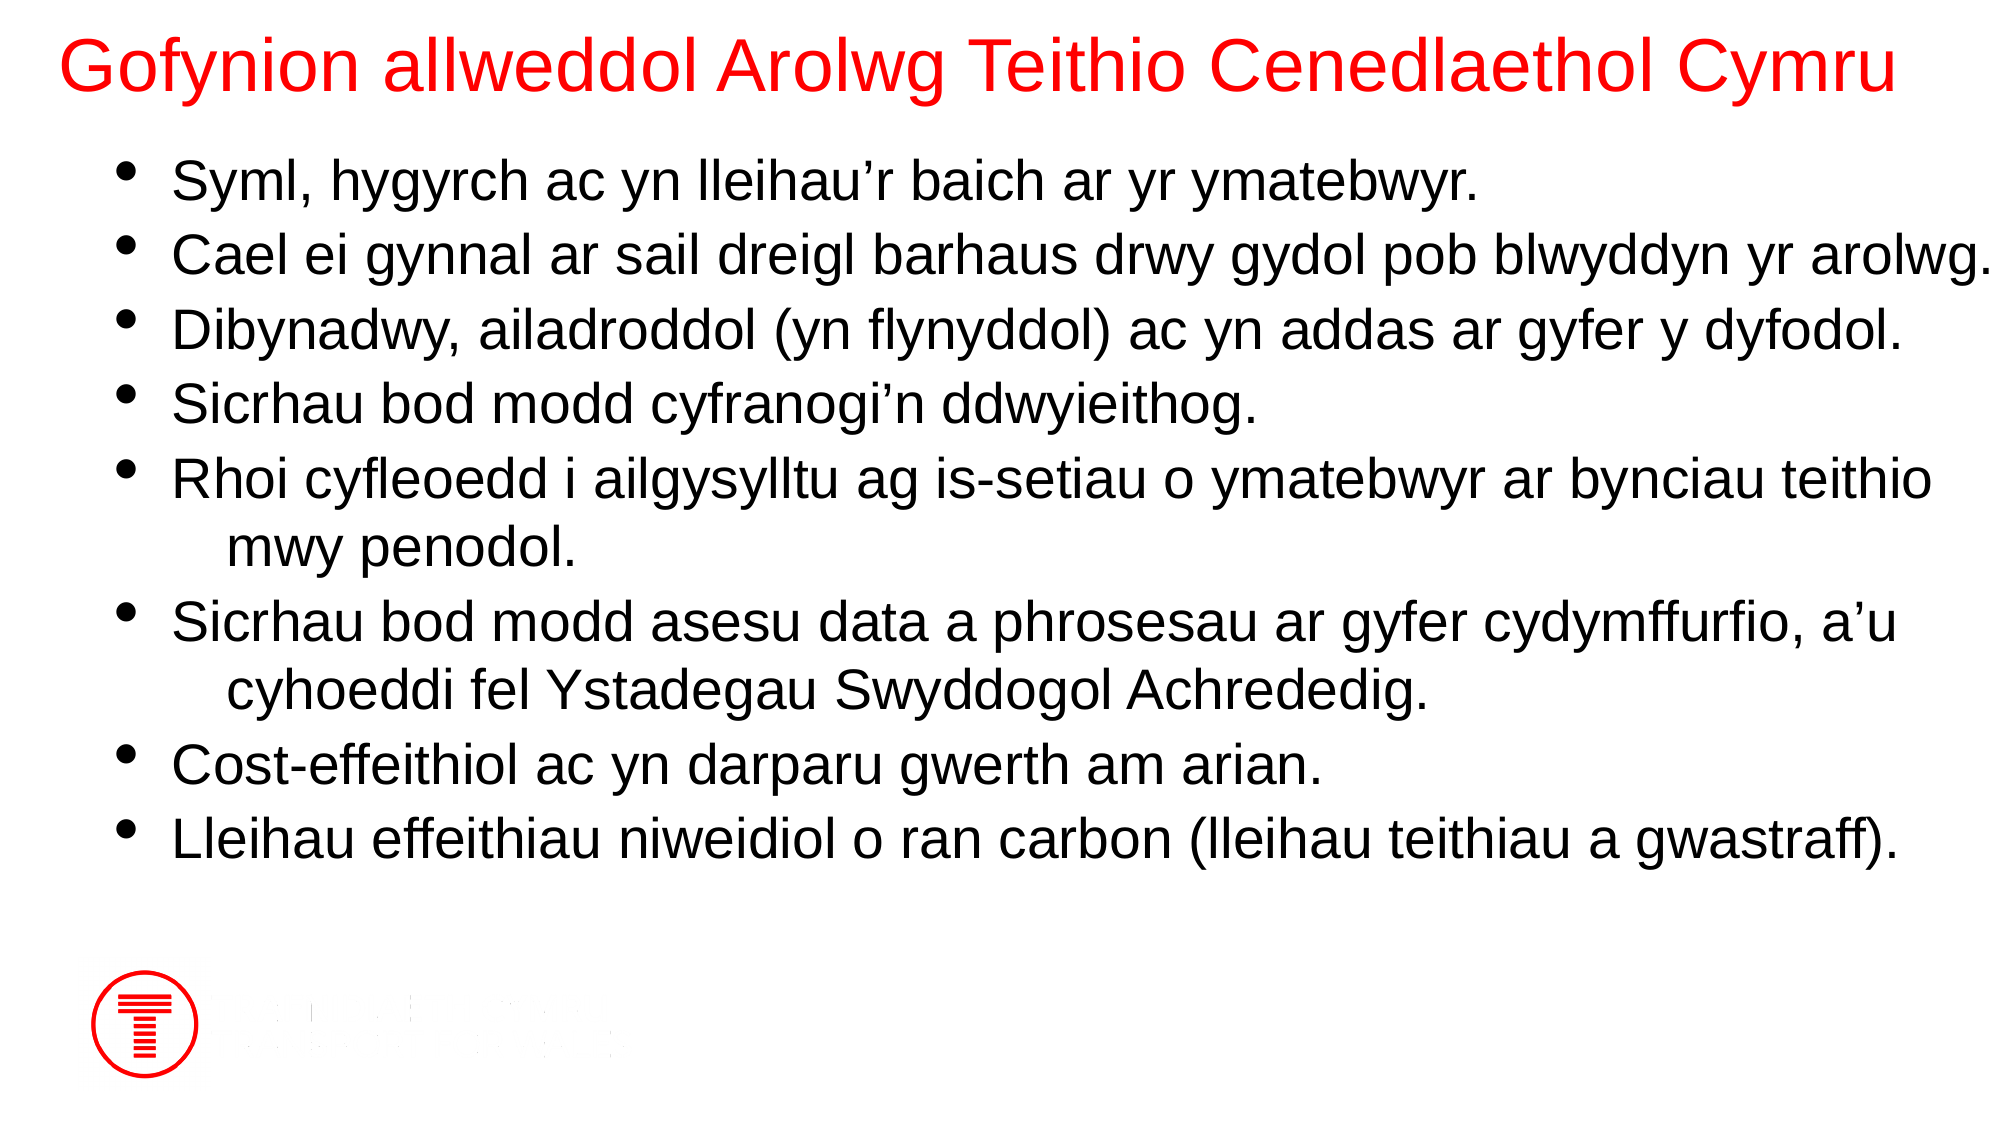

Gofynion allweddol Arolwg Teithio Cenedlaethol Cymru
# Syml, hygyrch ac yn lleihau’r baich ar yr ymatebwyr.
Cael ei gynnal ar sail dreigl barhaus drwy gydol pob blwyddyn yr arolwg.
Dibynadwy, ailadroddol (yn flynyddol) ac yn addas ar gyfer y dyfodol.
Sicrhau bod modd cyfranogi’n ddwyieithog.
Rhoi cyfleoedd i ailgysylltu ag is-setiau o ymatebwyr ar bynciau teithio mwy penodol.
Sicrhau bod modd asesu data a phrosesau ar gyfer cydymffurfio, a’u cyhoeddi fel Ystadegau Swyddogol Achrededig.
Cost-effeithiol ac yn darparu gwerth am arian.
Lleihau effeithiau niweidiol o ran carbon (lleihau teithiau a gwastraff).